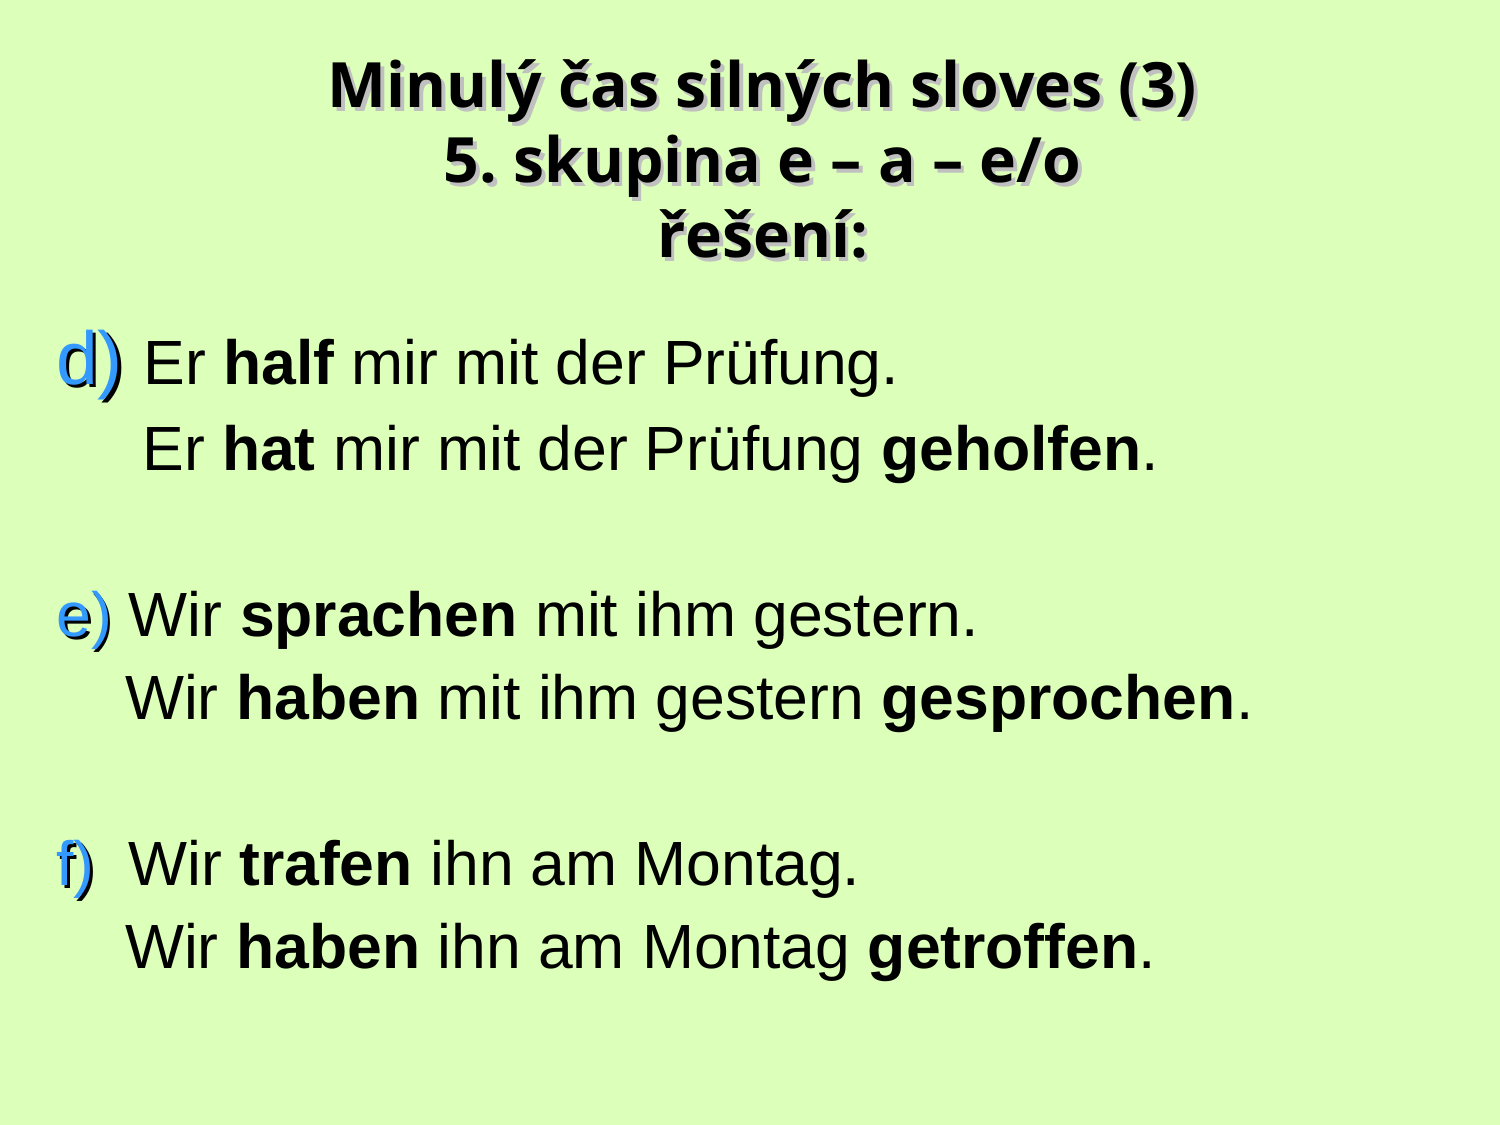

# Minulý čas silných sloves (3) 5. skupina e – a – e/o řešení:
d) Er half mir mit der Prüfung.
 Er hat mir mit der Prüfung geholfen.
e) Wir sprachen mit ihm gestern.
 Wir haben mit ihm gestern gesprochen.
f) Wir trafen ihn am Montag.
 Wir haben ihn am Montag getroffen.